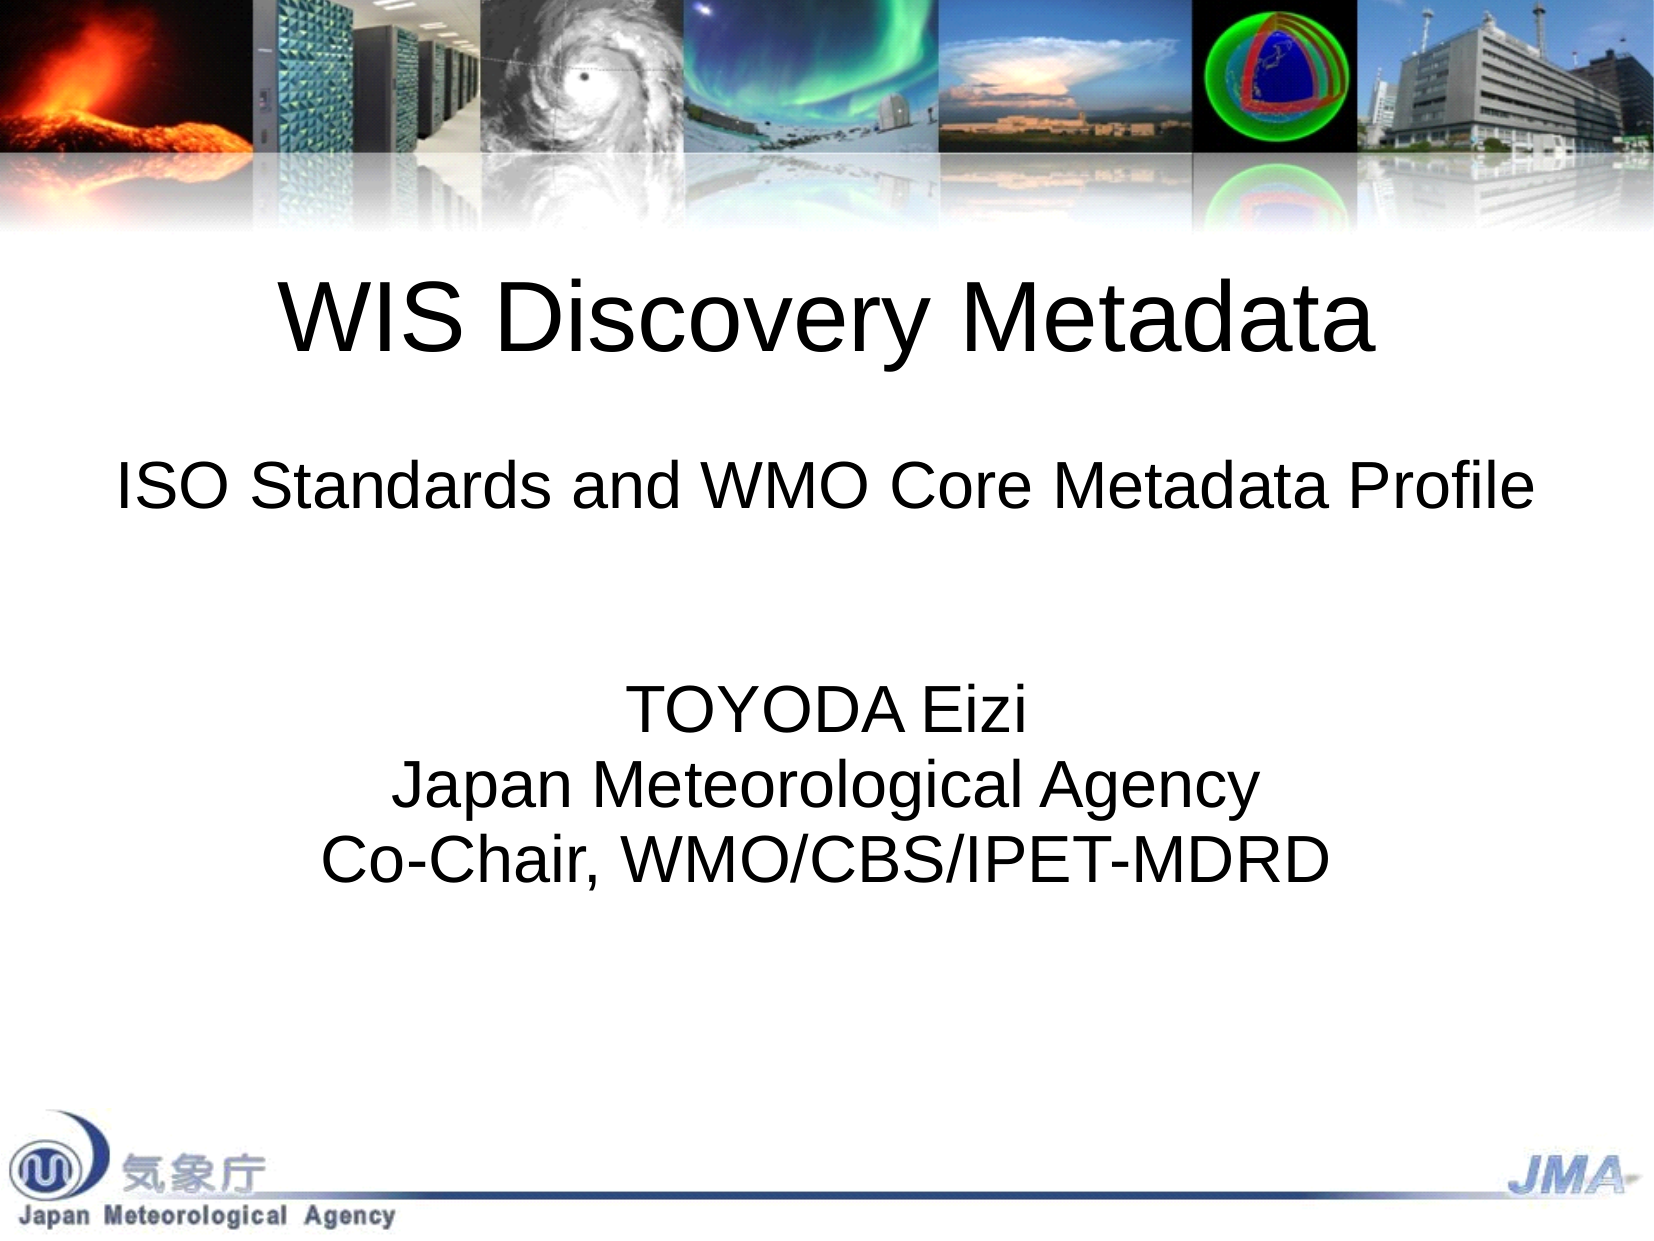

# WIS Discovery Metadata
ISO Standards and WMO Core Metadata Profile
TOYODA Eizi
Japan Meteorological Agency
Co-Chair, WMO/CBS/IPET-MDRD